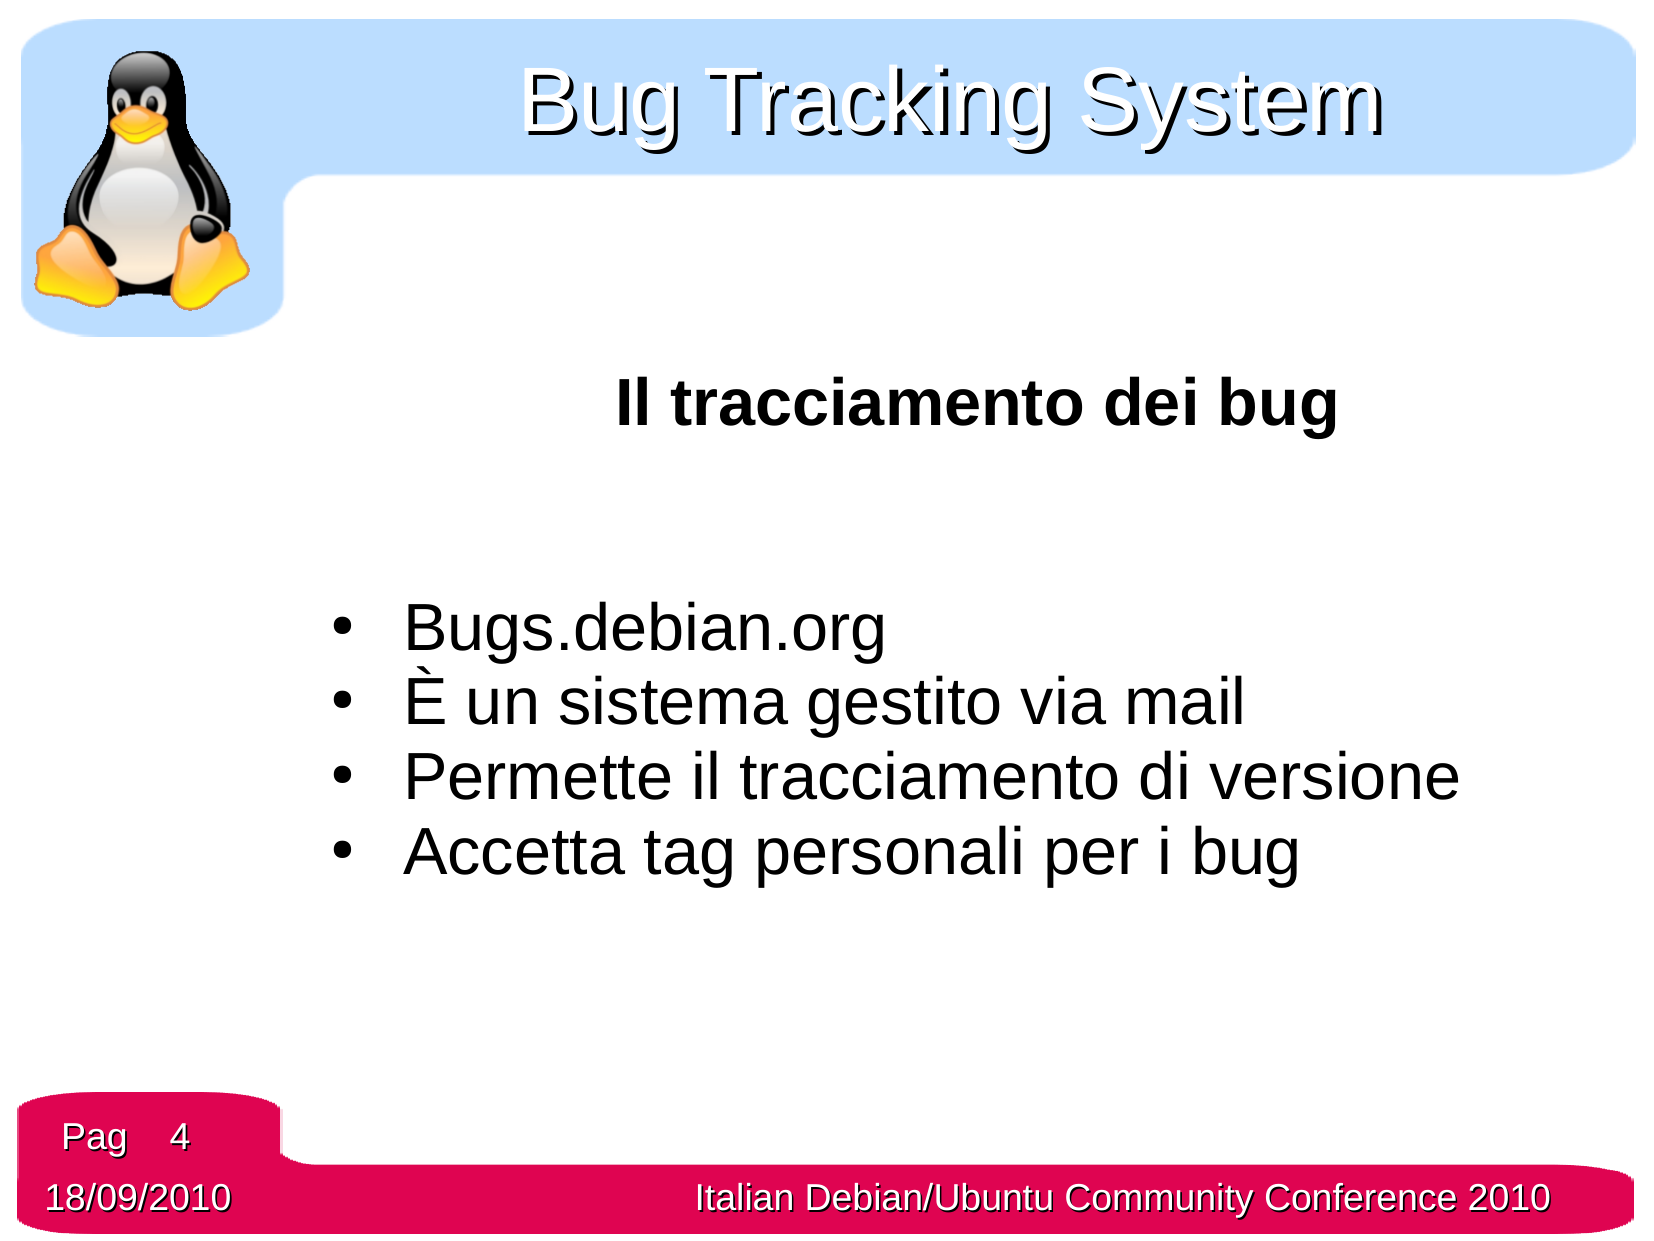

# Bug Tracking System
 Il tracciamento dei bug
 Bugs.debian.org
 È un sistema gestito via mail
 Permette il tracciamento di versione
 Accetta tag personali per i bug
Pag
Italian Debian/Ubuntu Community Conference 2010
18/09/2010